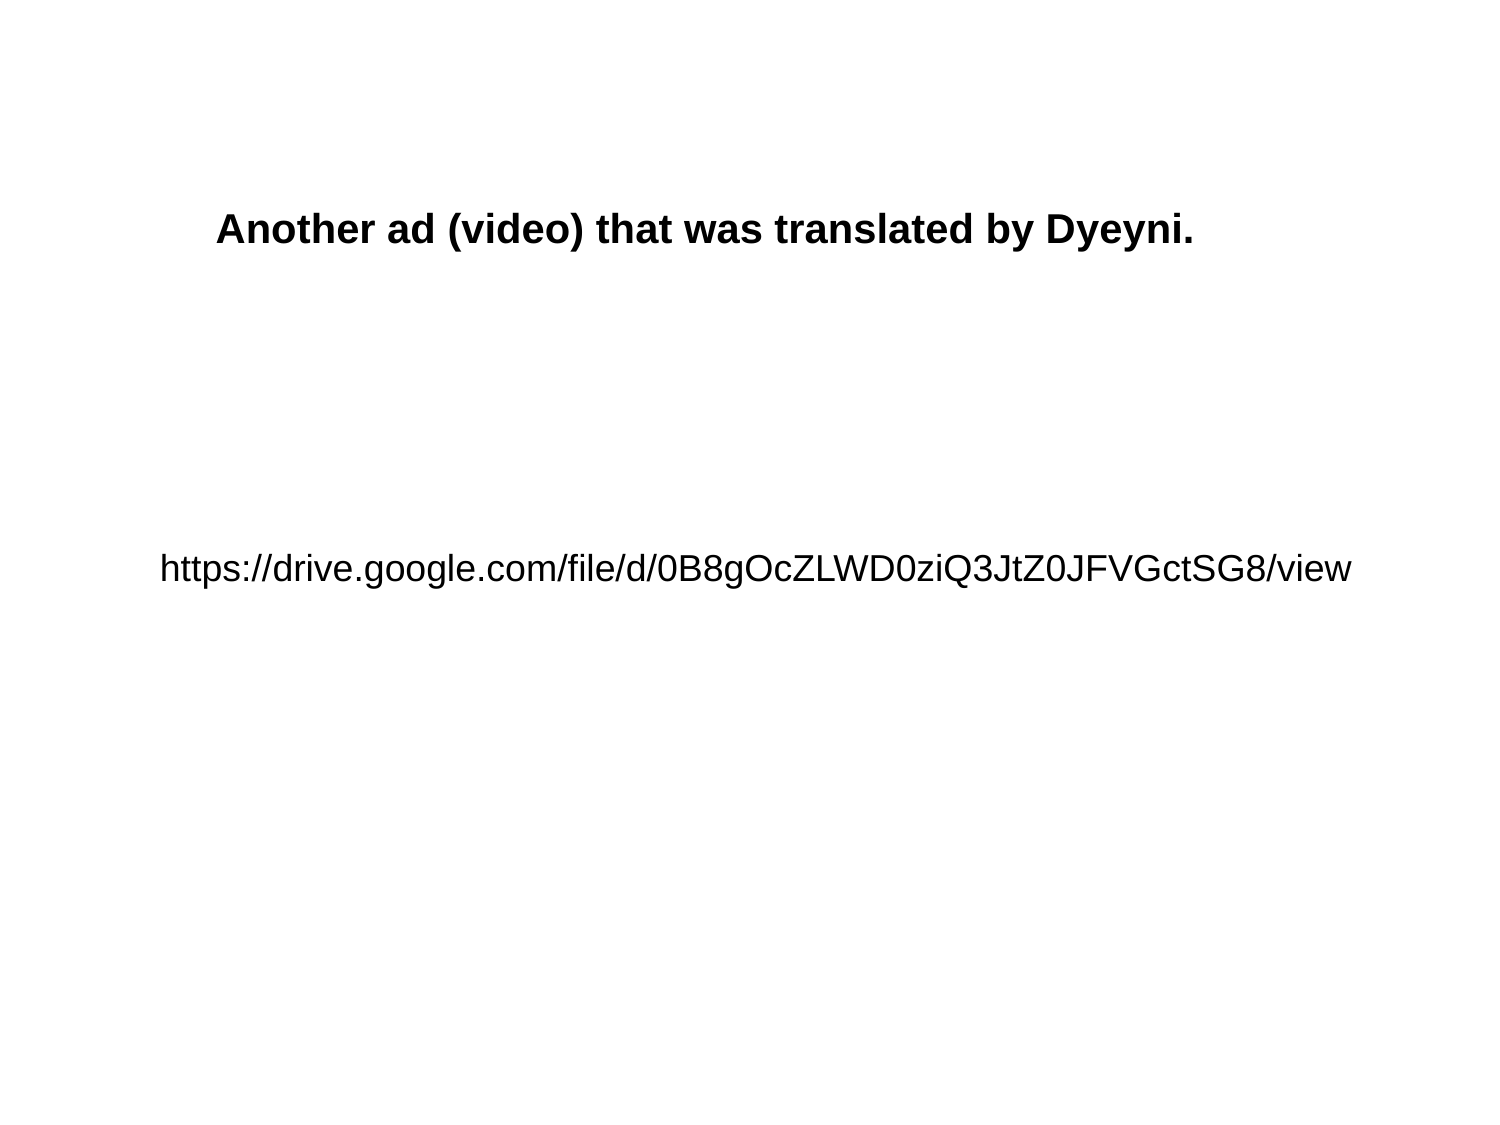

Another ad (video) that was translated by Dyeyni.
https://drive.google.com/file/d/0B8gOcZLWD0ziQ3JtZ0JFVGctSG8/view